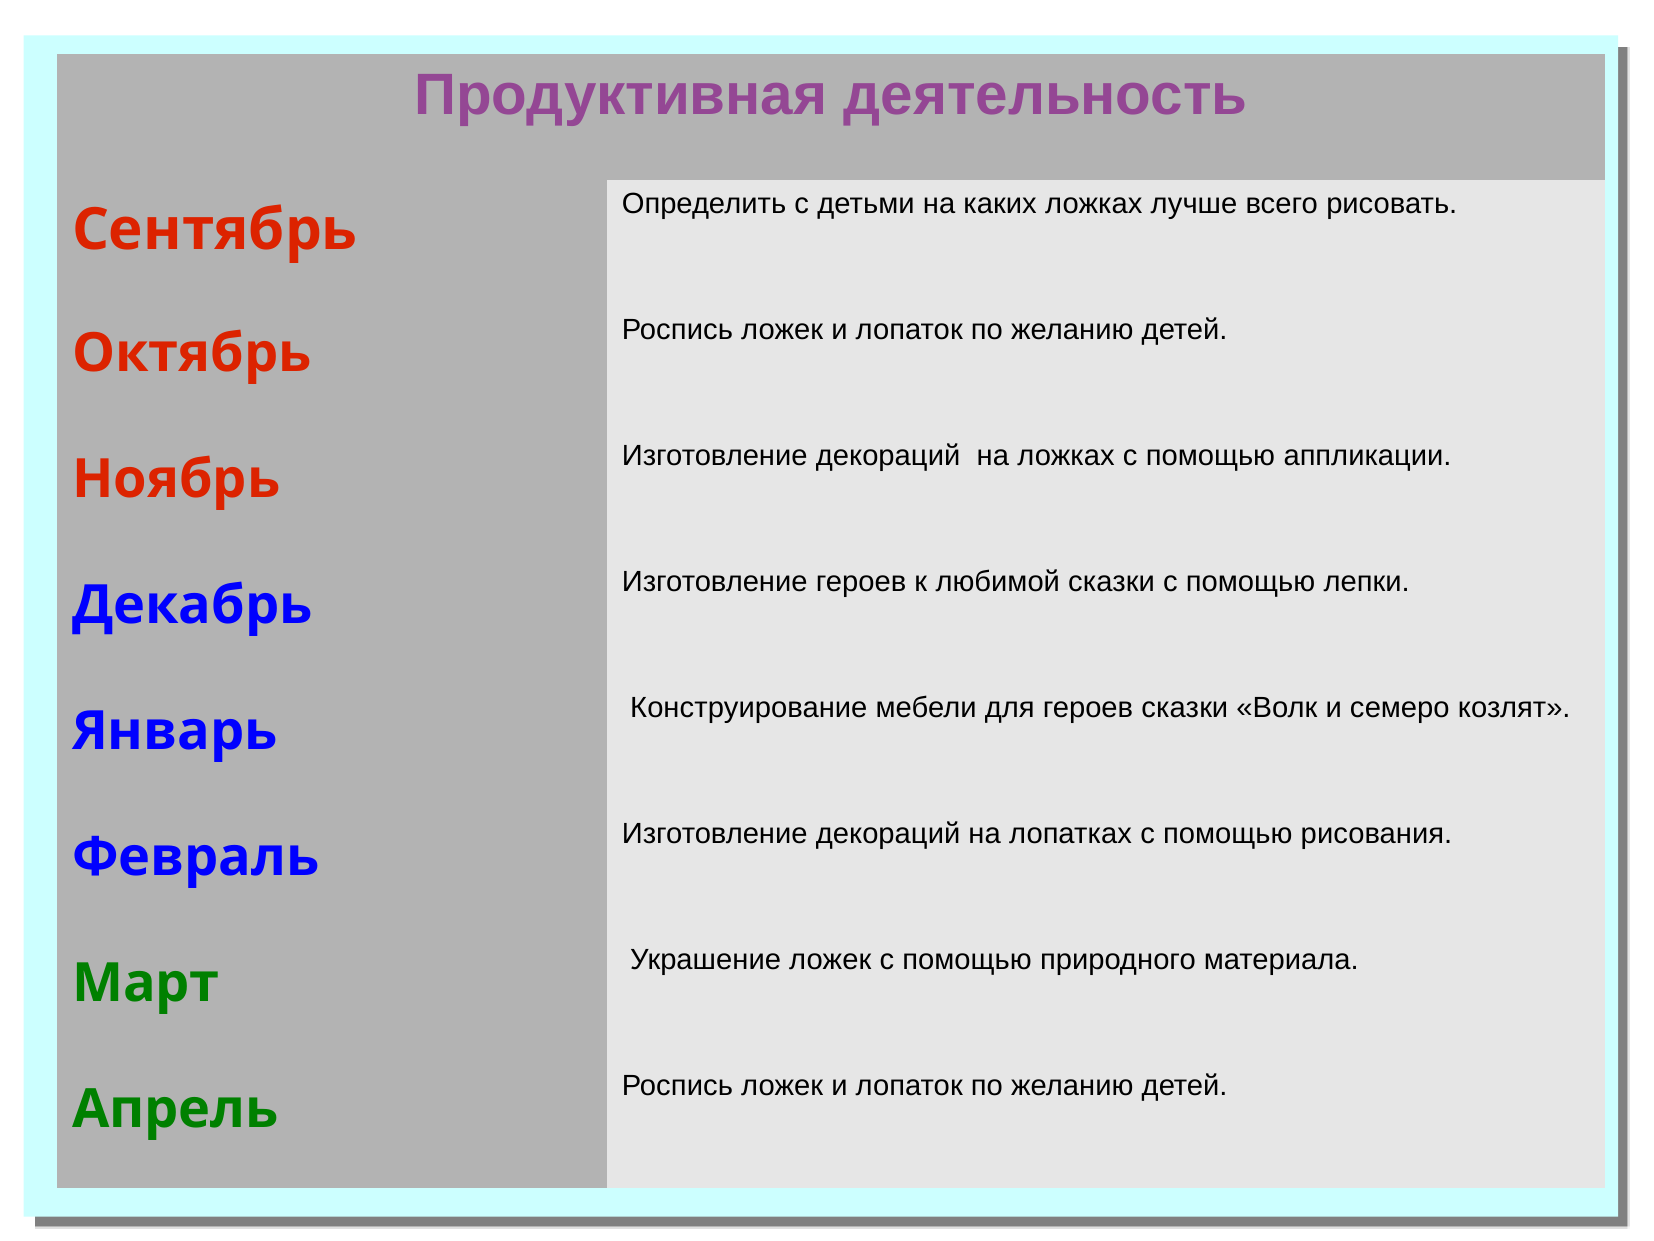

| Продуктивная деятельность | |
| --- | --- |
| Сентябрь | Определить с детьми на каких ложках лучше всего рисовать. |
| Октябрь | Роспись ложек и лопаток по желанию детей. |
| Ноябрь | Изготовление декораций на ложках с помощью аппликации. |
| Декабрь | Изготовление героев к любимой сказки с помощью лепки. |
| Январь | Конструирование мебели для героев сказки «Волк и семеро козлят». |
| Февраль | Изготовление декораций на лопатках с помощью рисования. |
| Март | Украшение ложек с помощью природного материала. |
| Апрель | Роспись ложек и лопаток по желанию детей. |